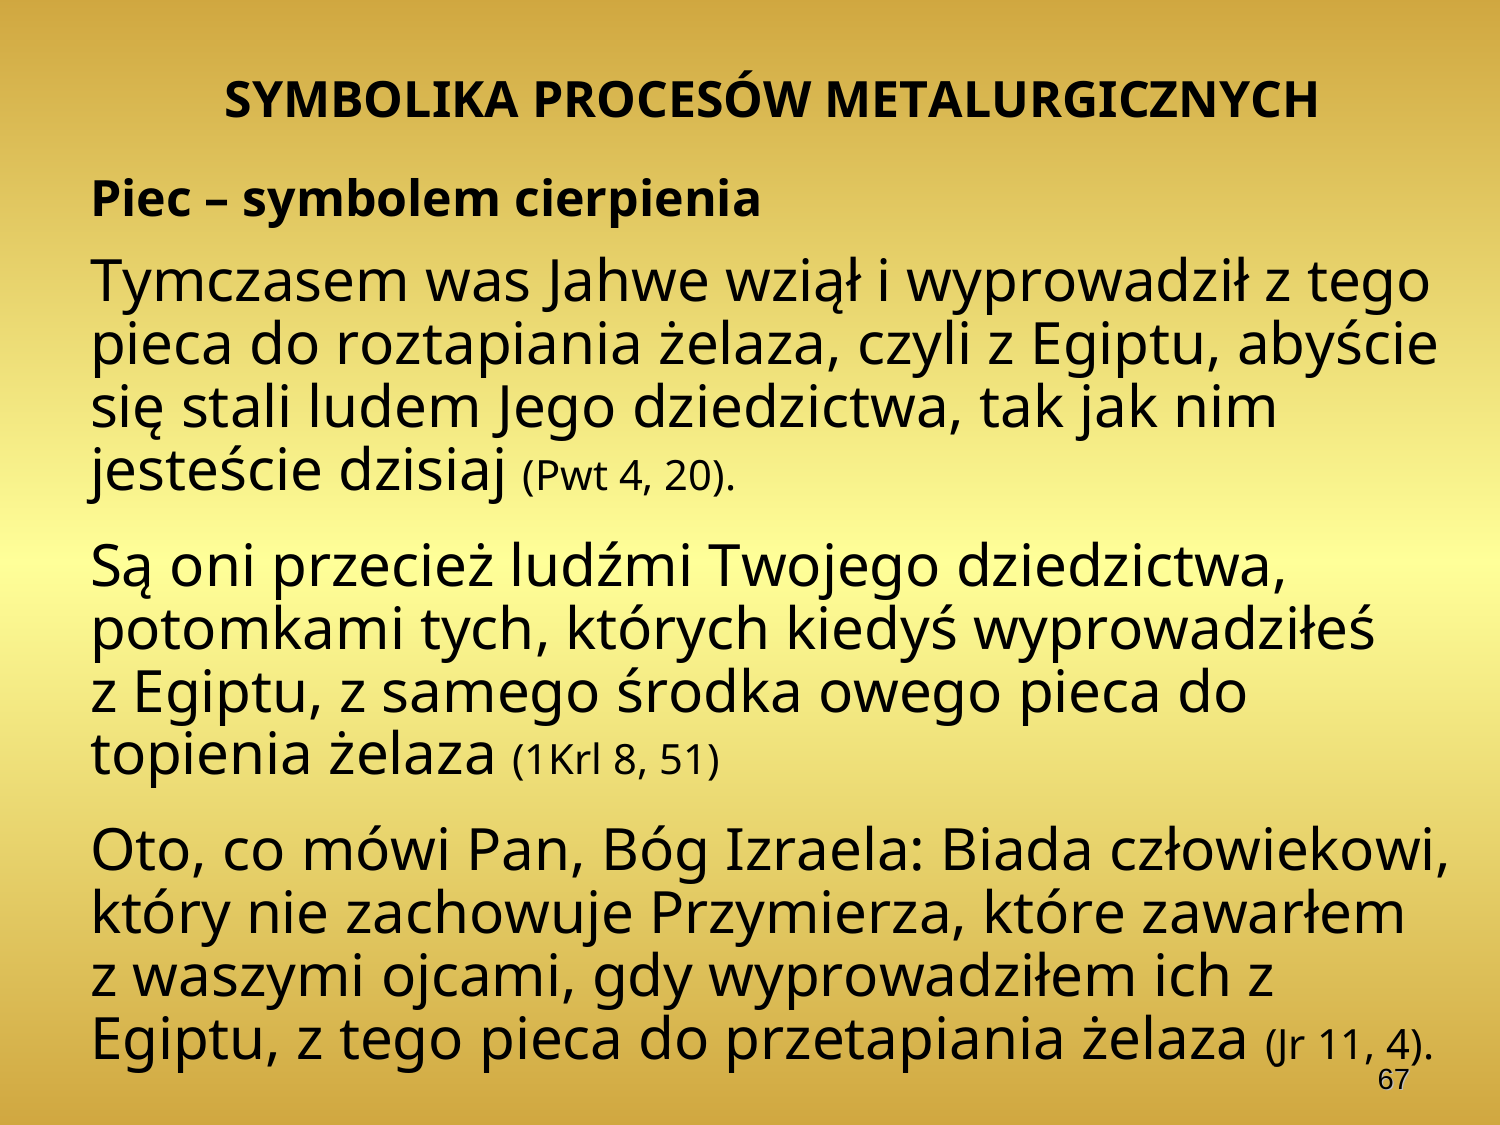

# SYMBOLIKA PROCESÓW METALURGICZNYCH
Piec – symbolem cierpienia
Tymczasem was Jahwe wziął i wyprowadził z tego pieca do roztapiania żelaza, czyli z Egiptu, abyście się stali ludem Jego dziedzictwa, tak jak nim jesteście dzisiaj (Pwt 4, 20).
Są oni przecież ludźmi Twojego dziedzictwa, potomkami tych, których kiedyś wyprowadziłeś
z Egiptu, z samego środka owego pieca do topienia żelaza (1Krl 8, 51)
Oto, co mówi Pan, Bóg Izraela: Biada człowiekowi, który nie zachowuje Przymierza, które zawarłem
z waszymi ojcami, gdy wyprowadziłem ich z Egiptu, z tego pieca do przetapiania żelaza (Jr 11, 4).